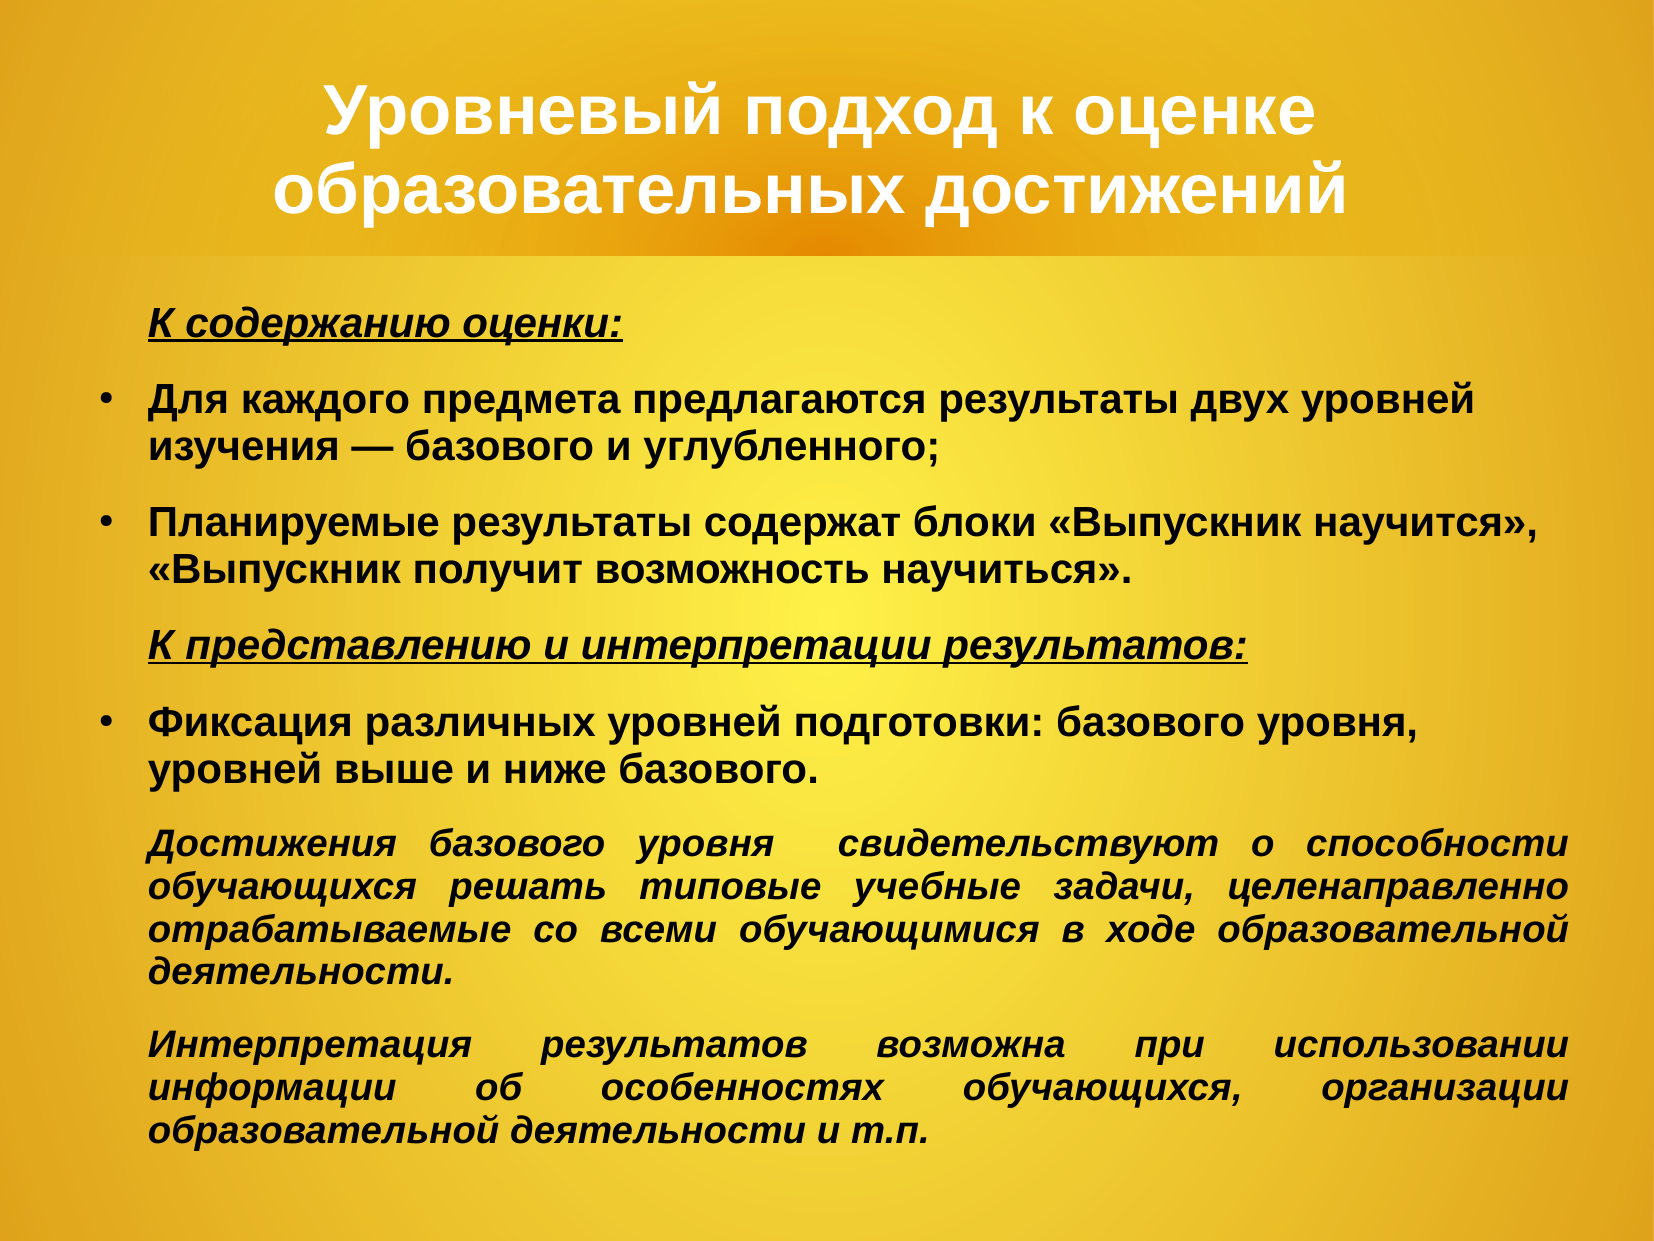

# Уровневый подход к оценке образовательных достижений
К содержанию оценки:
Для каждого предмета предлагаются результаты двух уровней изучения — базового и углубленного;
Планируемые результаты содержат блоки «Выпускник научится», «Выпускник получит возможность научиться».
К представлению и интерпретации результатов:
Фиксация различных уровней подготовки: базового уровня, уровней выше и ниже базового.
Достижения базового уровня свидетельствуют о способности обучающихся решать типовые учебные задачи, целенаправленно отрабатываемые со всеми обучающимися в ходе образовательной деятельности.
Интерпретация результатов возможна при использовании информации об особенностях обучающихся, организации образовательной деятельности и т.п.